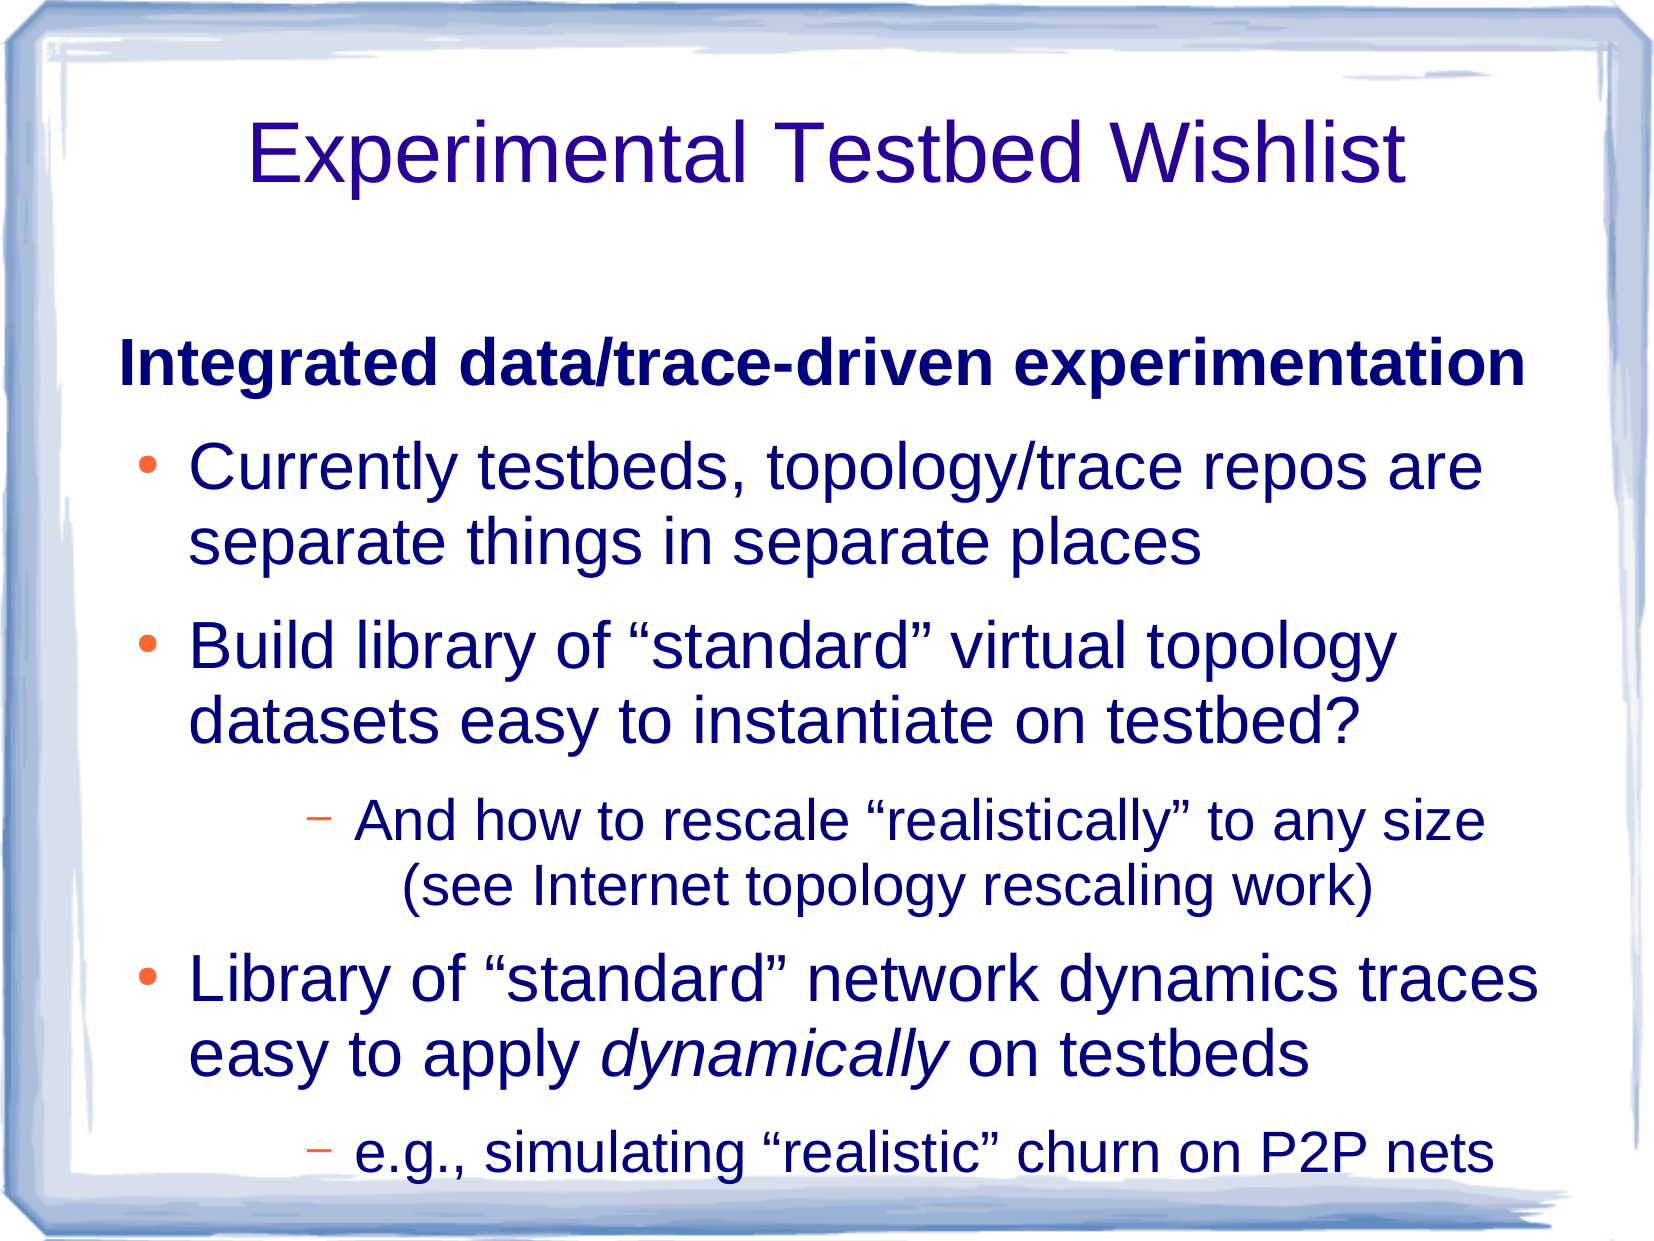

# Experimental Testbed Wishlist
Integrated data/trace-driven experimentation
Currently testbeds, topology/trace repos are separate things in separate places
Build library of “standard” virtual topology datasets easy to instantiate on testbed?
And how to rescale “realistically” to any size
(see Internet topology rescaling work)
Library of “standard” network dynamics traces
easy to apply dynamically on testbeds
e.g., simulating “realistic” churn on P2P nets